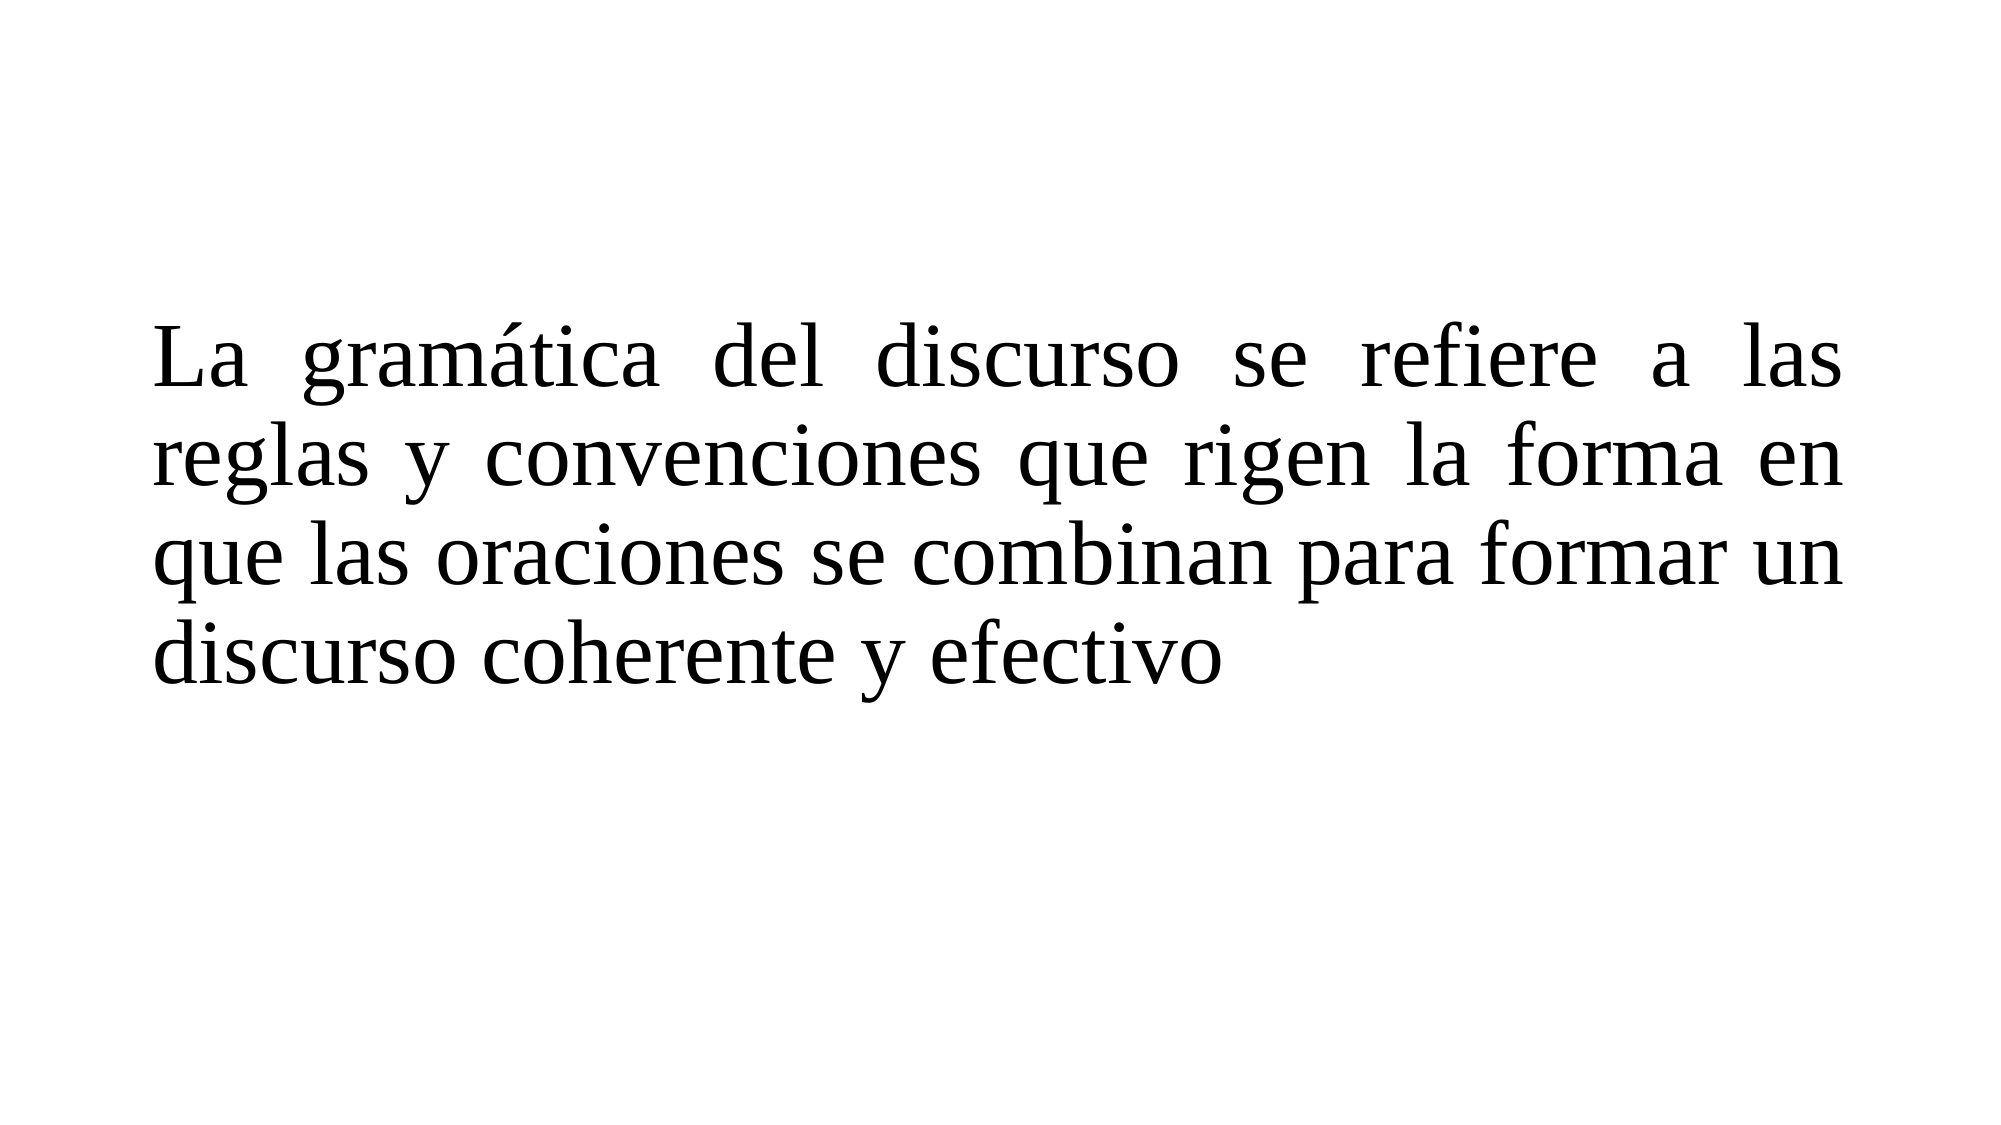

# La gramática del discurso se refiere a las reglas y convenciones que rigen la forma en que las oraciones se combinan para formar un discurso coherente y efectivo